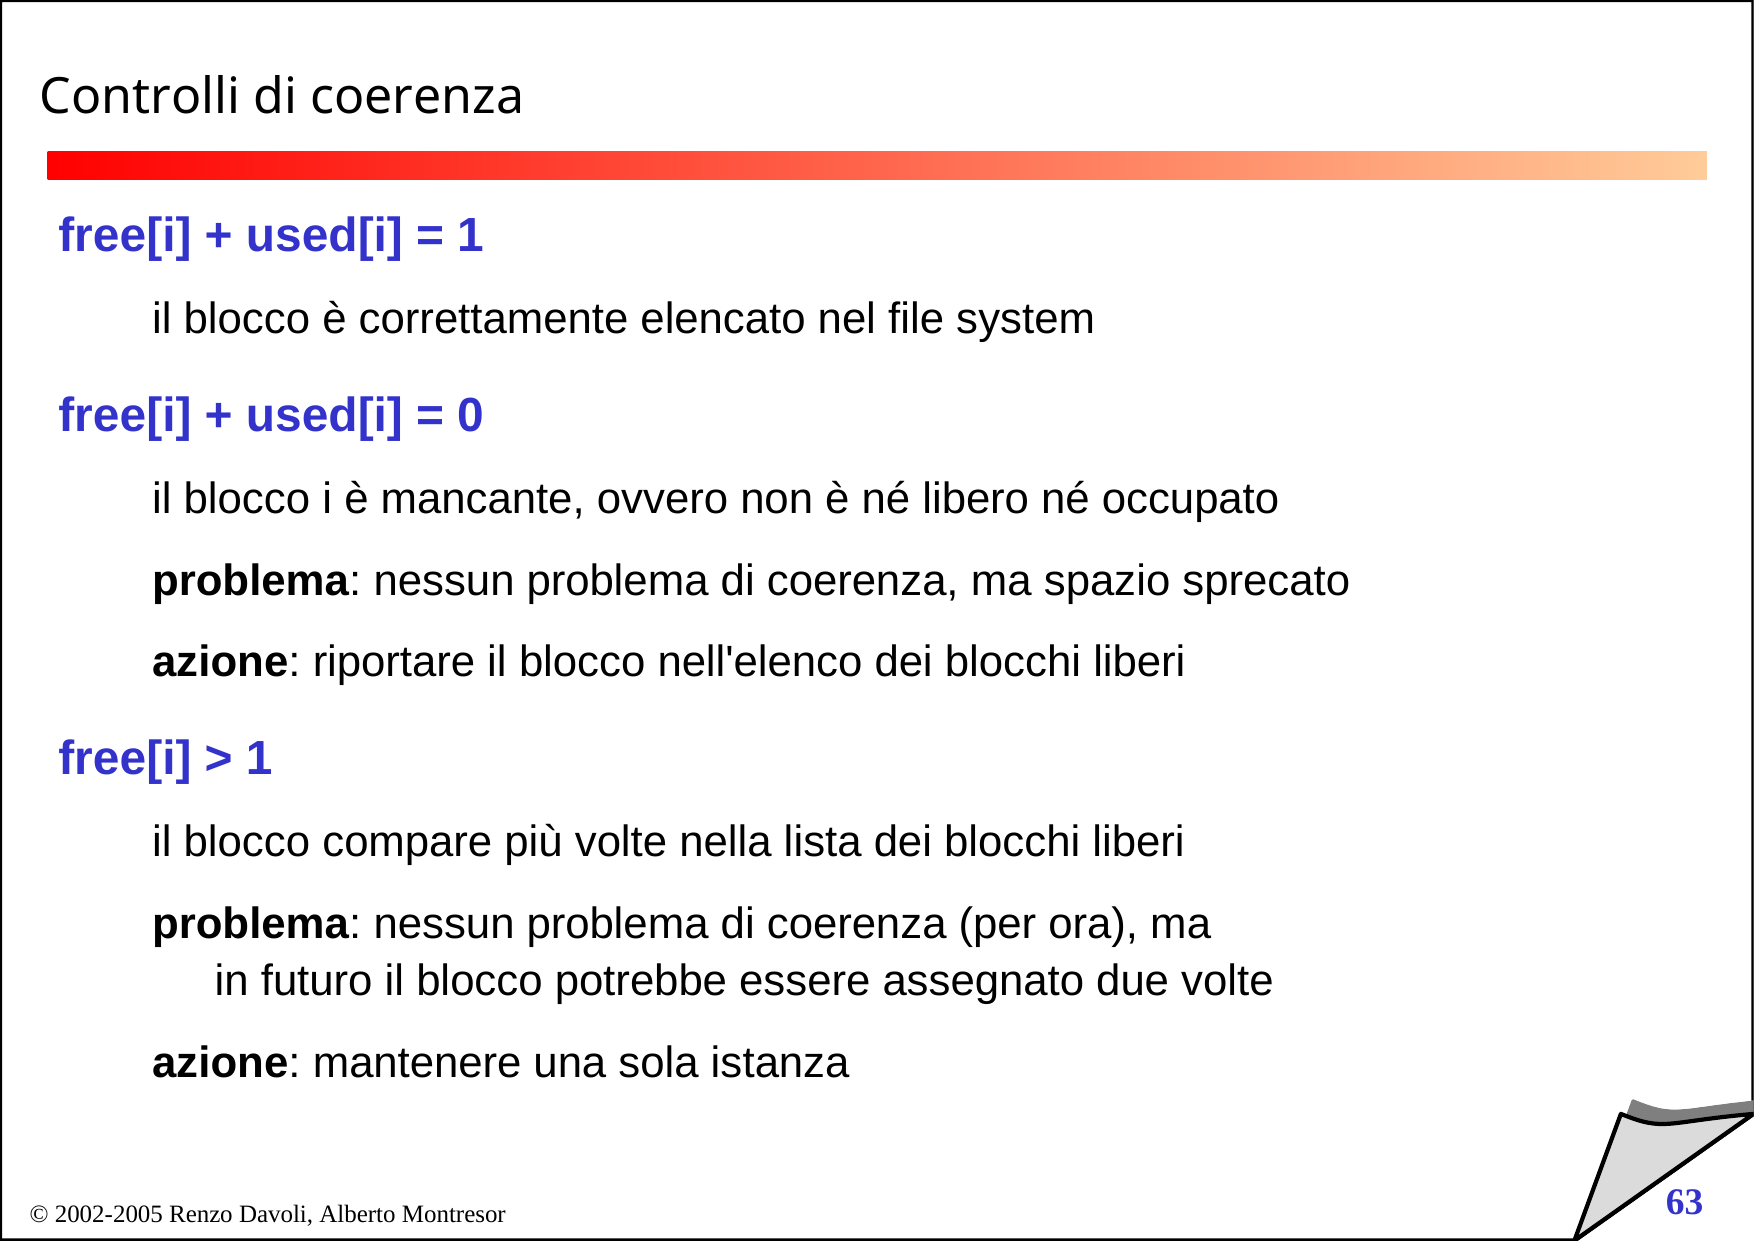

# Controlli di coerenza
free[i] + used[i] = 1
il blocco è correttamente elencato nel file system
free[i] + used[i] = 0
il blocco i è mancante, ovvero non è né libero né occupato
problema: nessun problema di coerenza, ma spazio sprecato
azione: riportare il blocco nell'elenco dei blocchi liberi
free[i] > 1
il blocco compare più volte nella lista dei blocchi liberi
problema: nessun problema di coerenza (per ora), ma
in futuro il blocco potrebbe essere assegnato due volte
azione: mantenere una sola istanza